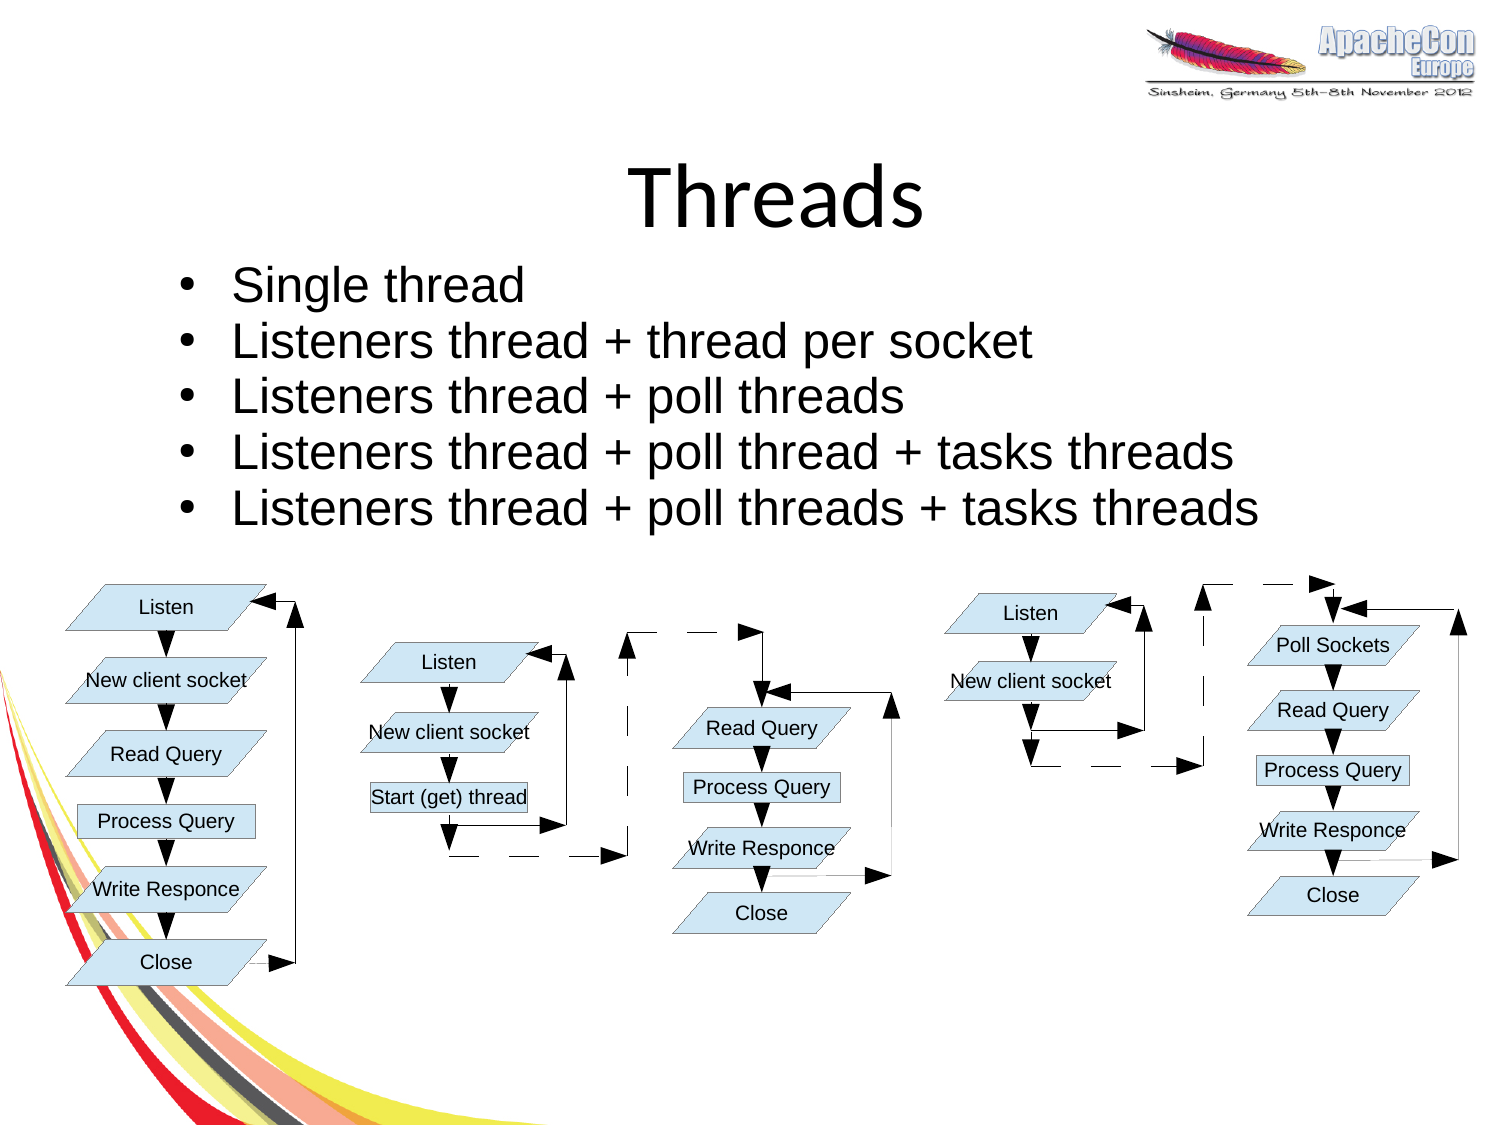

# Threads
Single thread
Listeners thread + thread per socket
Listeners thread + poll threads
Listeners thread + poll thread + tasks threads
Listeners thread + poll threads + tasks threads
Listen
New client socket
Read Query
Process Query
Write Responce
Close
Listen
Poll Sockets
New client socket
Read Query
Process Query
Write Responce
Close
Listen
Read Query
New client socket
Process Query
Start (get) thread
Write Responce
Close